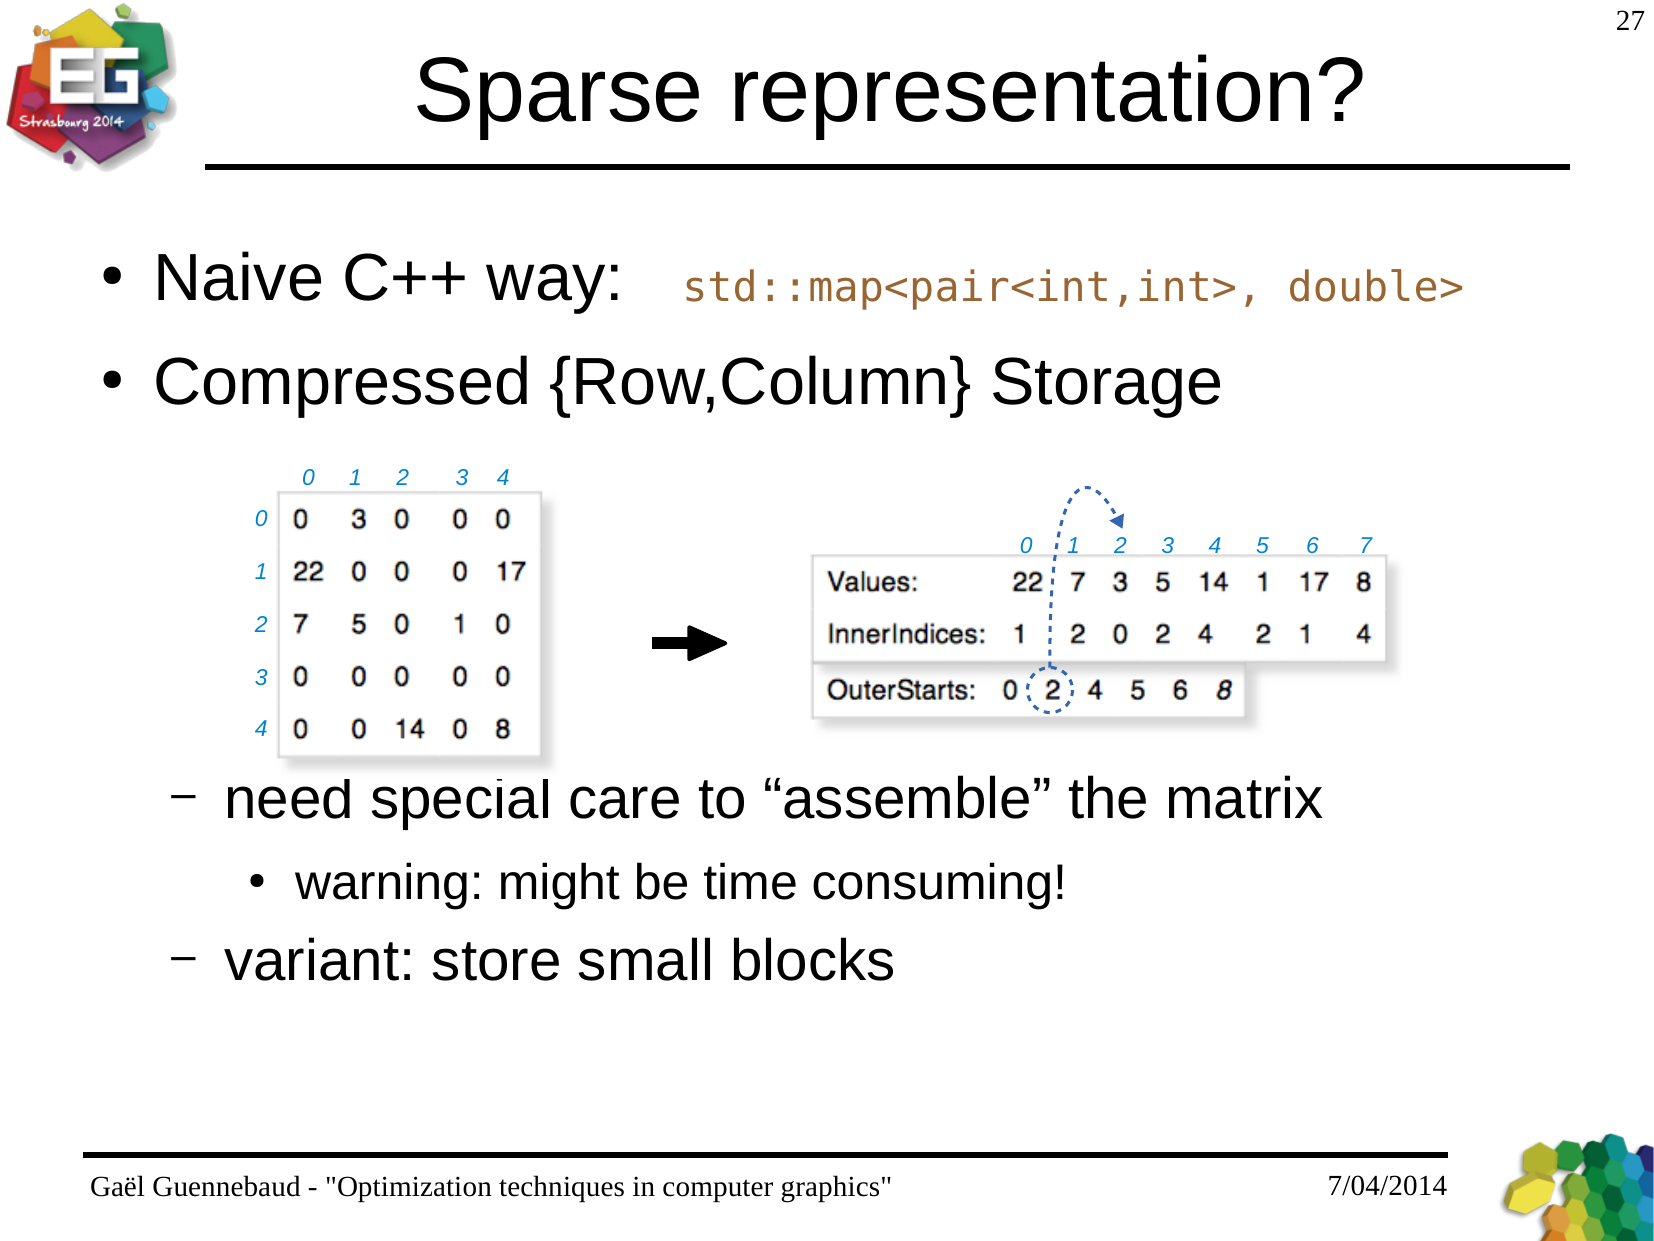

27
# Sparse representation?
Naive C++ way:
Compressed {Row,Column} Storage
need special care to “assemble” the matrix
warning: might be time consuming!
variant: store small blocks
std::map<pair<int,int>, double>
0
1
2
3
4
0
0
1
2
3
4
5
6
7
1
2
3
4
7/04/2014
Gaël Guennebaud - "Optimization techniques in computer graphics"